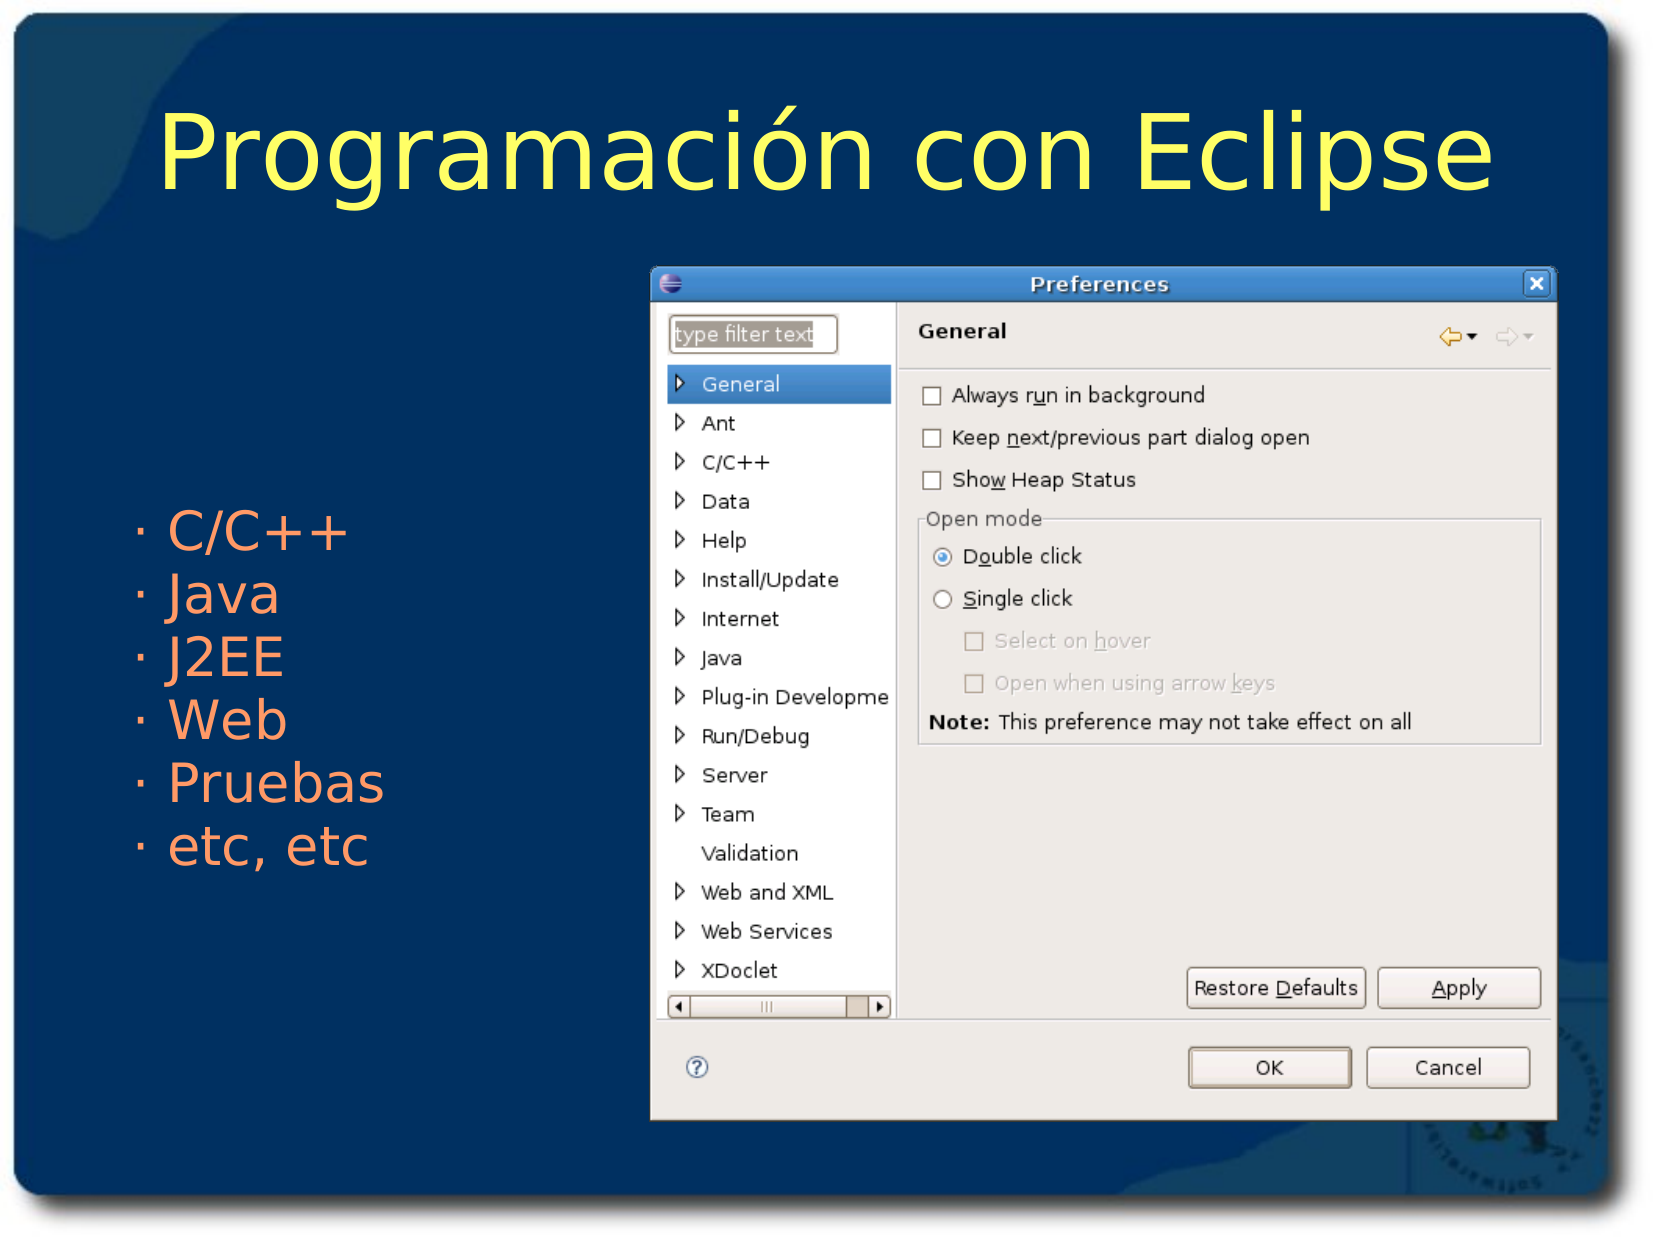

Programación con Eclipse
#
· C/C++
· Java
· J2EE
· Web
· Pruebas
· etc, etc